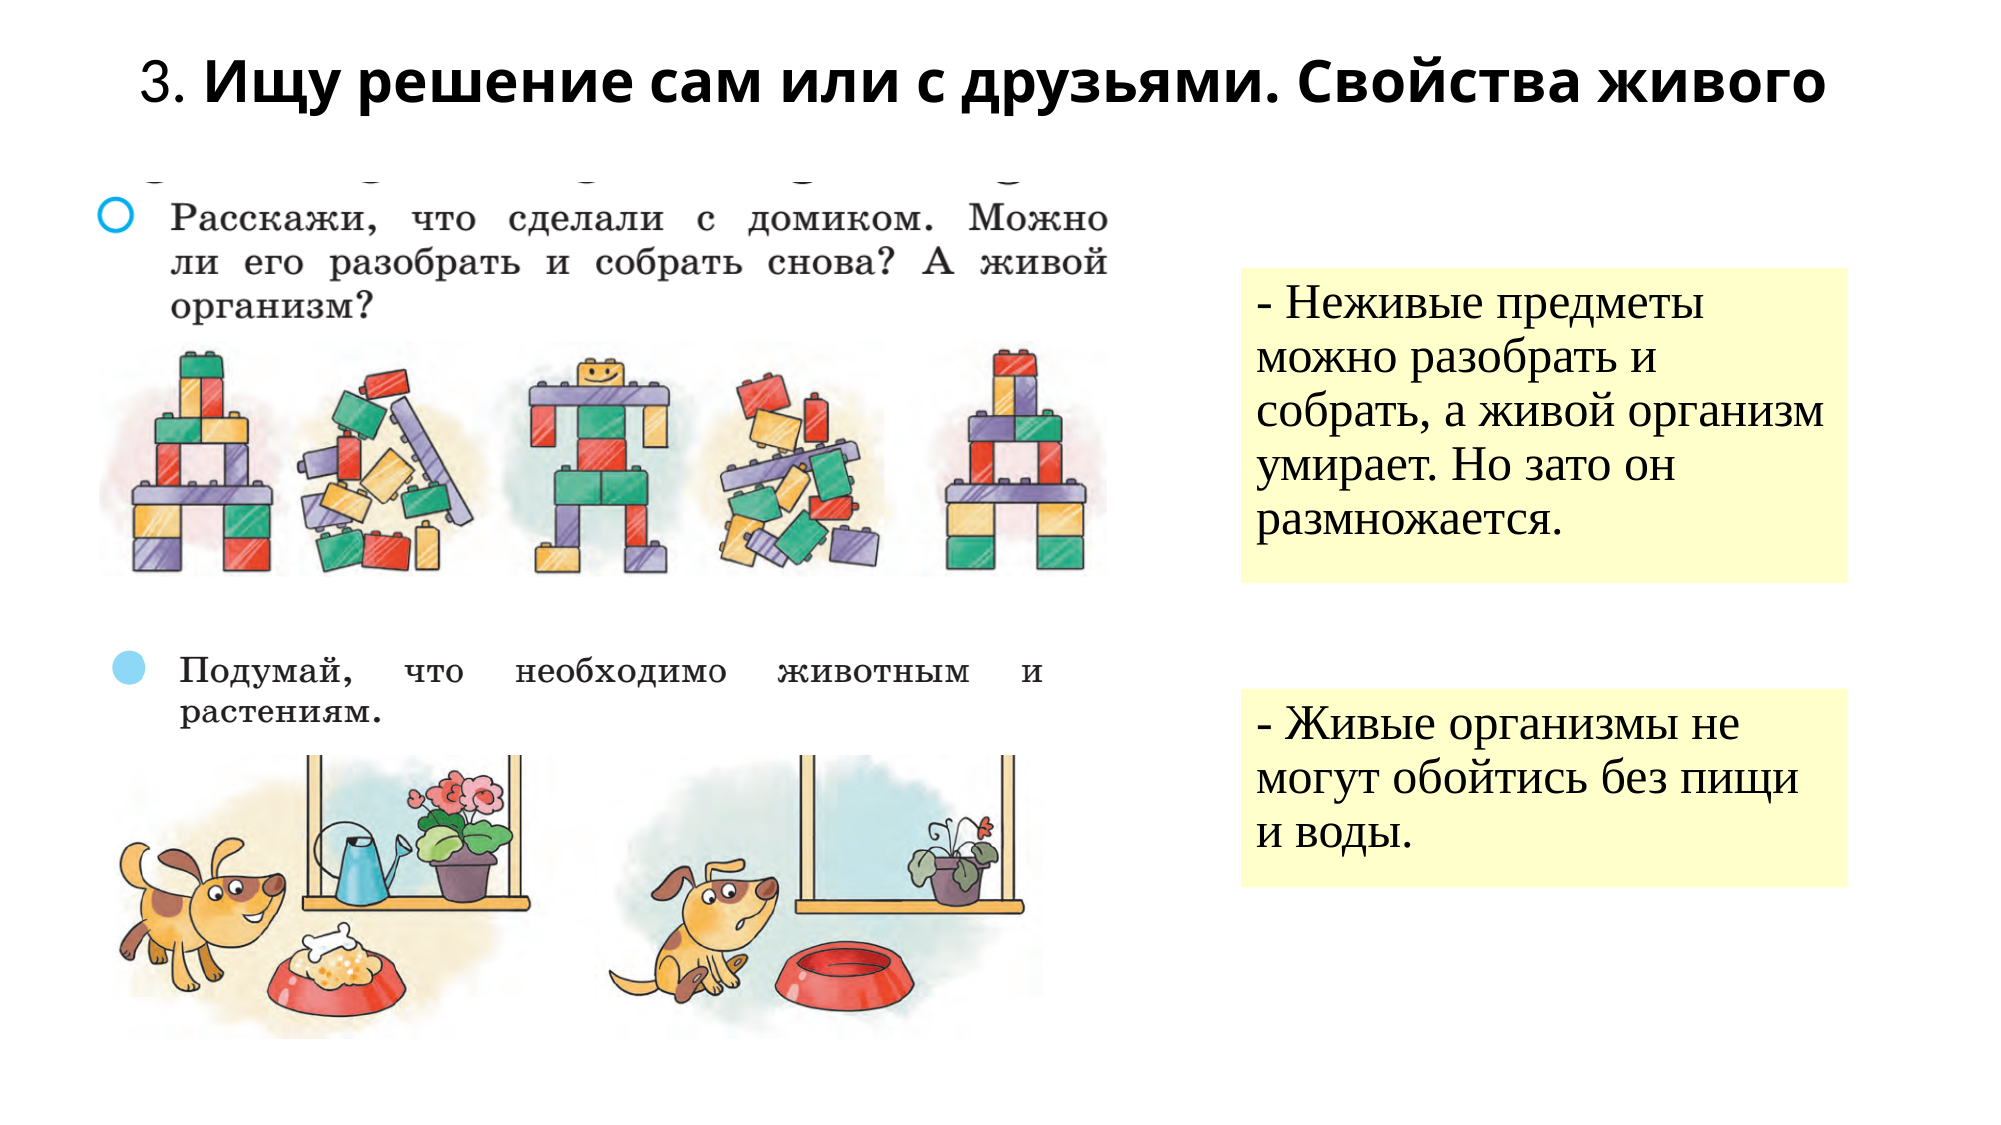

3. Ищу решение сам или с друзьями. Свойства живого
# - Неживые предметы можно разобрать и собрать, а живой организм умирает. Но зато он размножается.
- Живые организмы не могут обойтись без пищи и воды.